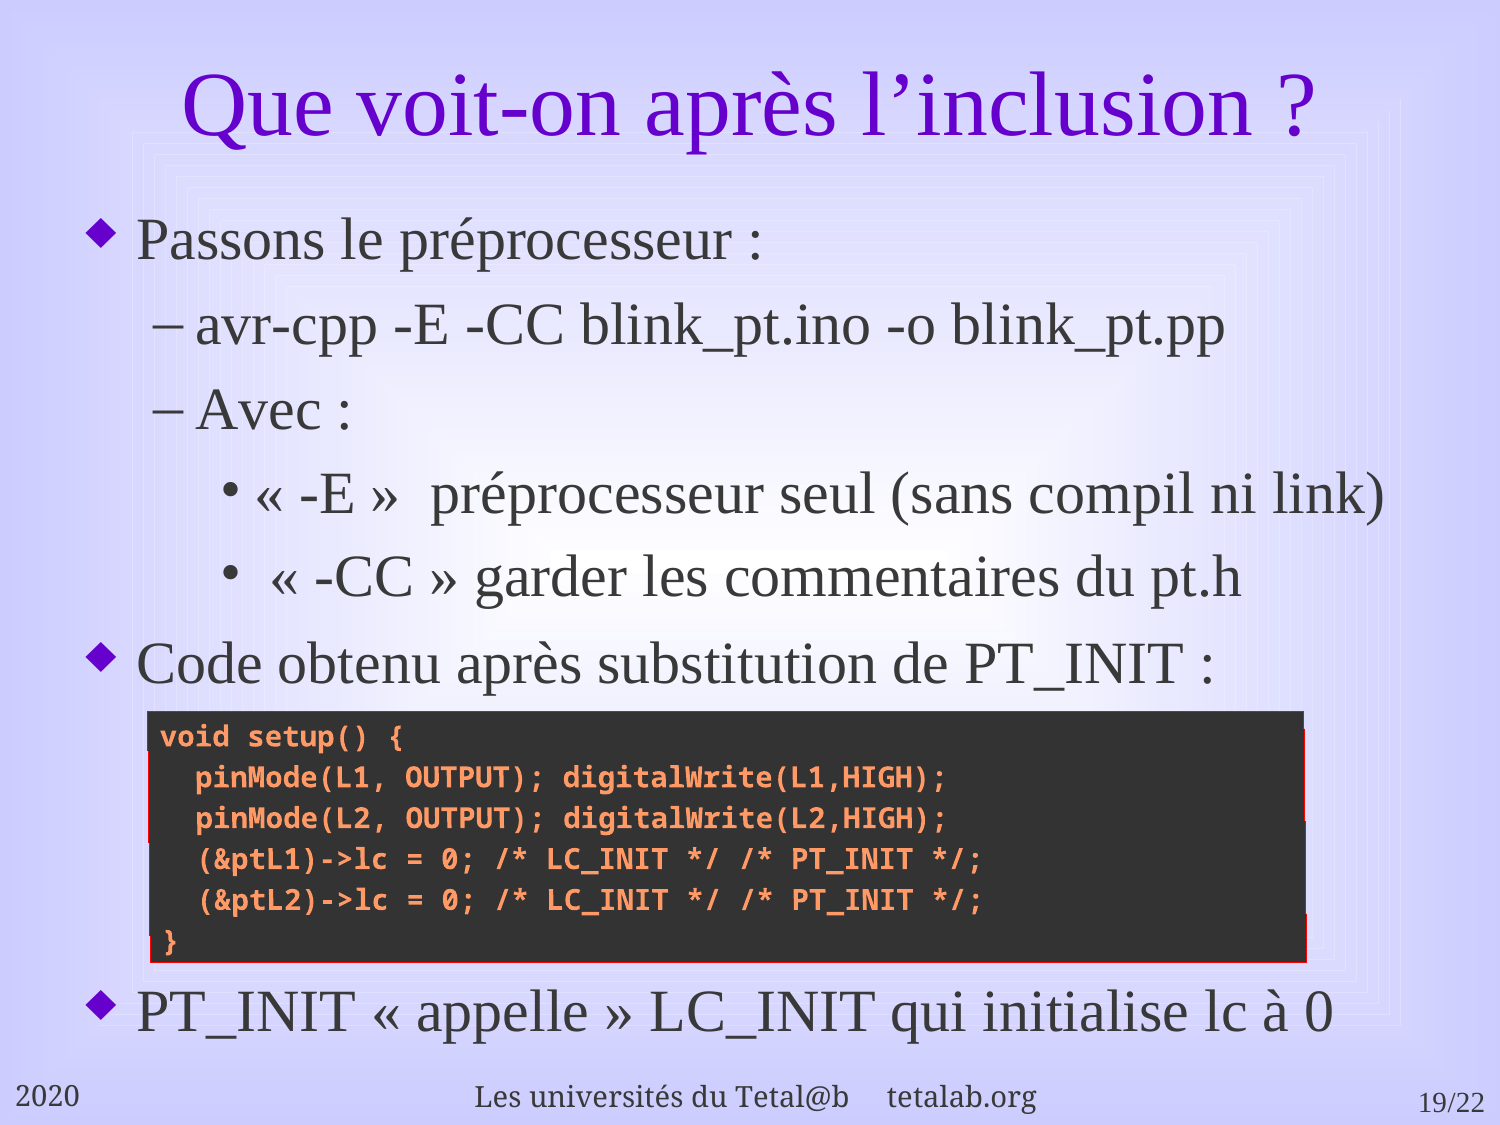

# Que voit-on après l’inclusion ?
Passons le préprocesseur :
avr-cpp -E -CC blink_pt.ino -o blink_pt.pp
Avec :
« -E » préprocesseur seul (sans compil ni link)
 « -CC » garder les commentaires du pt.h
Code obtenu après substitution de PT_INIT :
PT_INIT « appelle » LC_INIT qui initialise lc à 0
void setup() {
 pinMode(L1, OUTPUT); digitalWrite(L1,HIGH);
 pinMode(L2, OUTPUT); digitalWrite(L2,HIGH);
 (&ptL1)->lc = 0; /* LC_INIT */ /* PT_INIT */;
 (&ptL2)->lc = 0; /* LC_INIT */ /* PT_INIT */;
}
2020
Les universités du Tetal@b tetalab.org
19